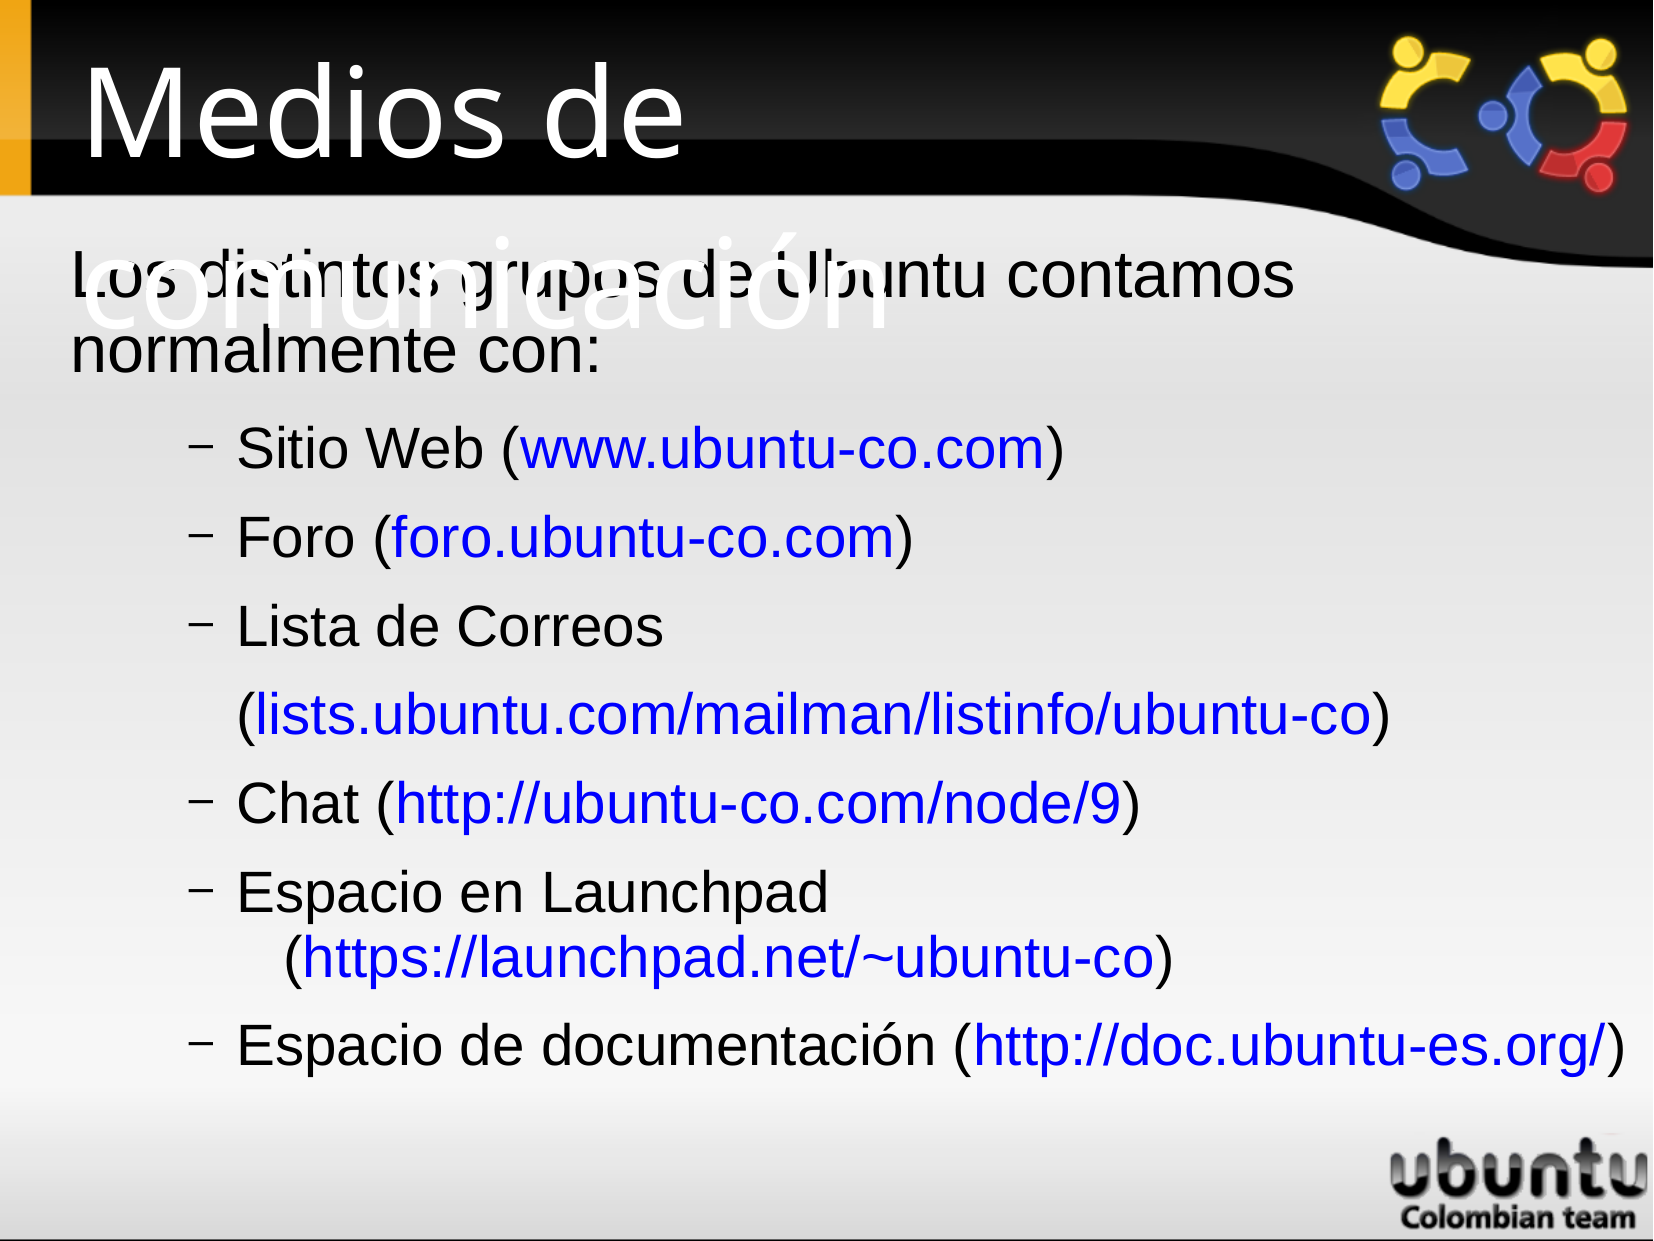

Medios de comunicación
# Los distintos grupos de Ubuntu contamos normalmente con:
Sitio Web (www.ubuntu-co.com)
Foro (foro.ubuntu-co.com)
Lista de Correos
(lists.ubuntu.com/mailman/listinfo/ubuntu-co)
Chat (http://ubuntu-co.com/node/9)
Espacio en Launchpad (https://launchpad.net/~ubuntu-co)
Espacio de documentación (http://doc.ubuntu-es.org/)